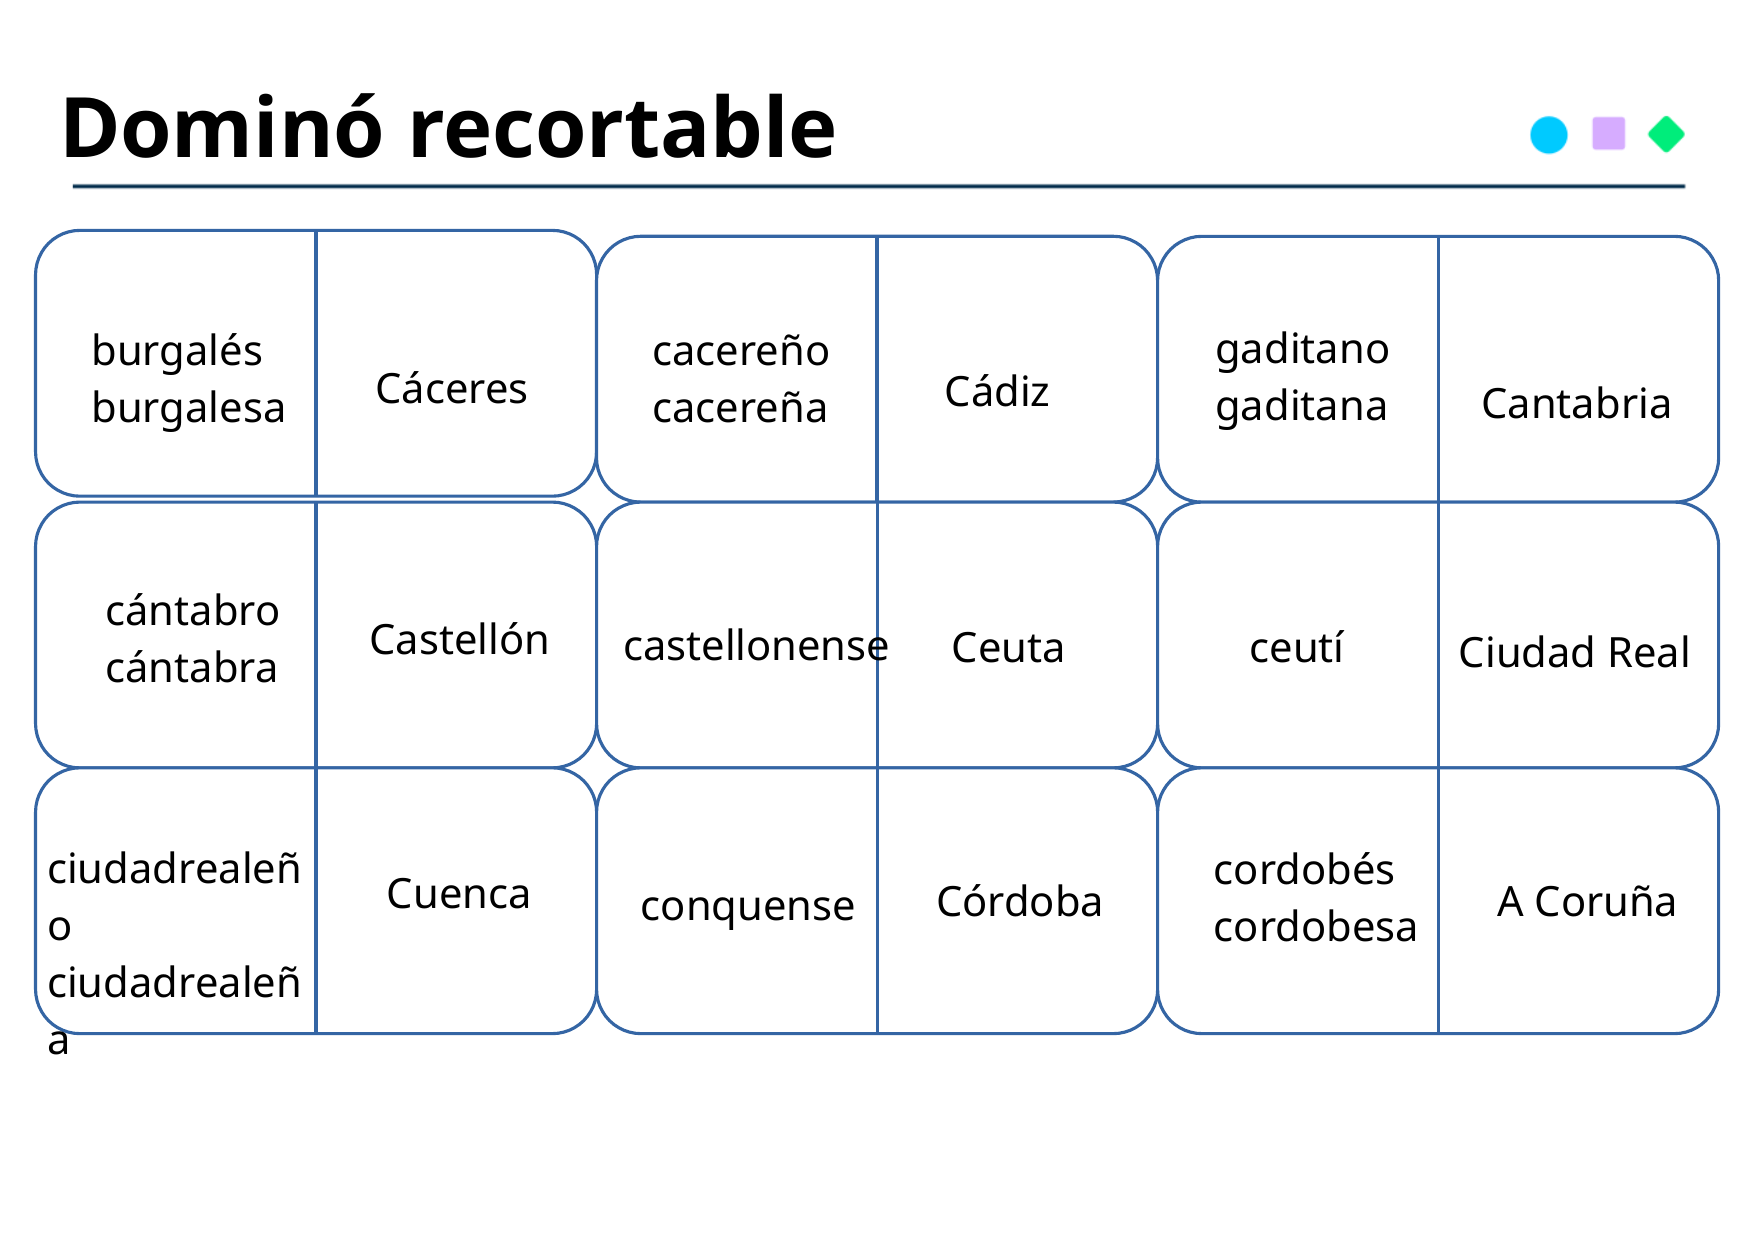

# Dominó recortable
Cáceres
gaditano
gaditana
burgalés
burgalesa
cacereño
cacereña
Cádiz
Cantabria
cántabro
cántabra
Castellón
castellonense
Ceuta
ceutí
Ciudad Real
cordobés
cordobesa
ciudadrealeño
ciudadrealeña
Cuenca
Córdoba
A Coruña
conquense